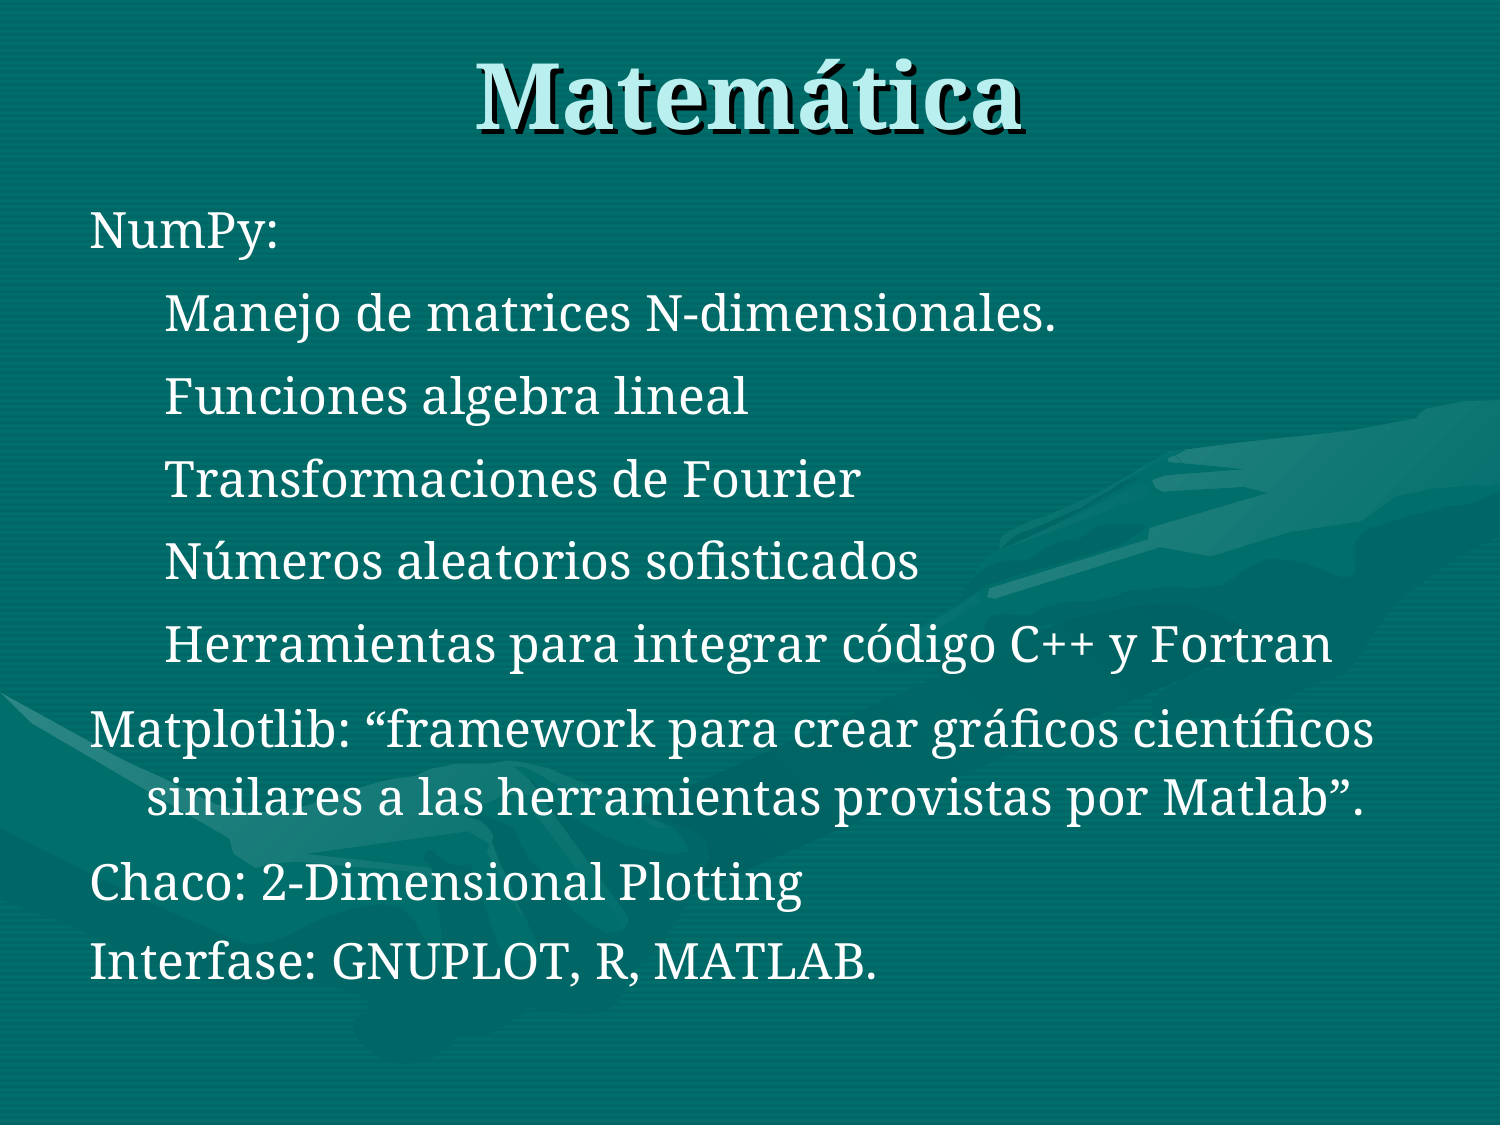

# Matemática
NumPy:
Manejo de matrices N-dimensionales.
Funciones algebra lineal
Transformaciones de Fourier
Números aleatorios sofisticados
Herramientas para integrar código C++ y Fortran
Matplotlib: “framework para crear gráficos científicos similares a las herramientas provistas por Matlab”.
Chaco: 2-Dimensional Plotting
Interfase: GNUPLOT, R, MATLAB.